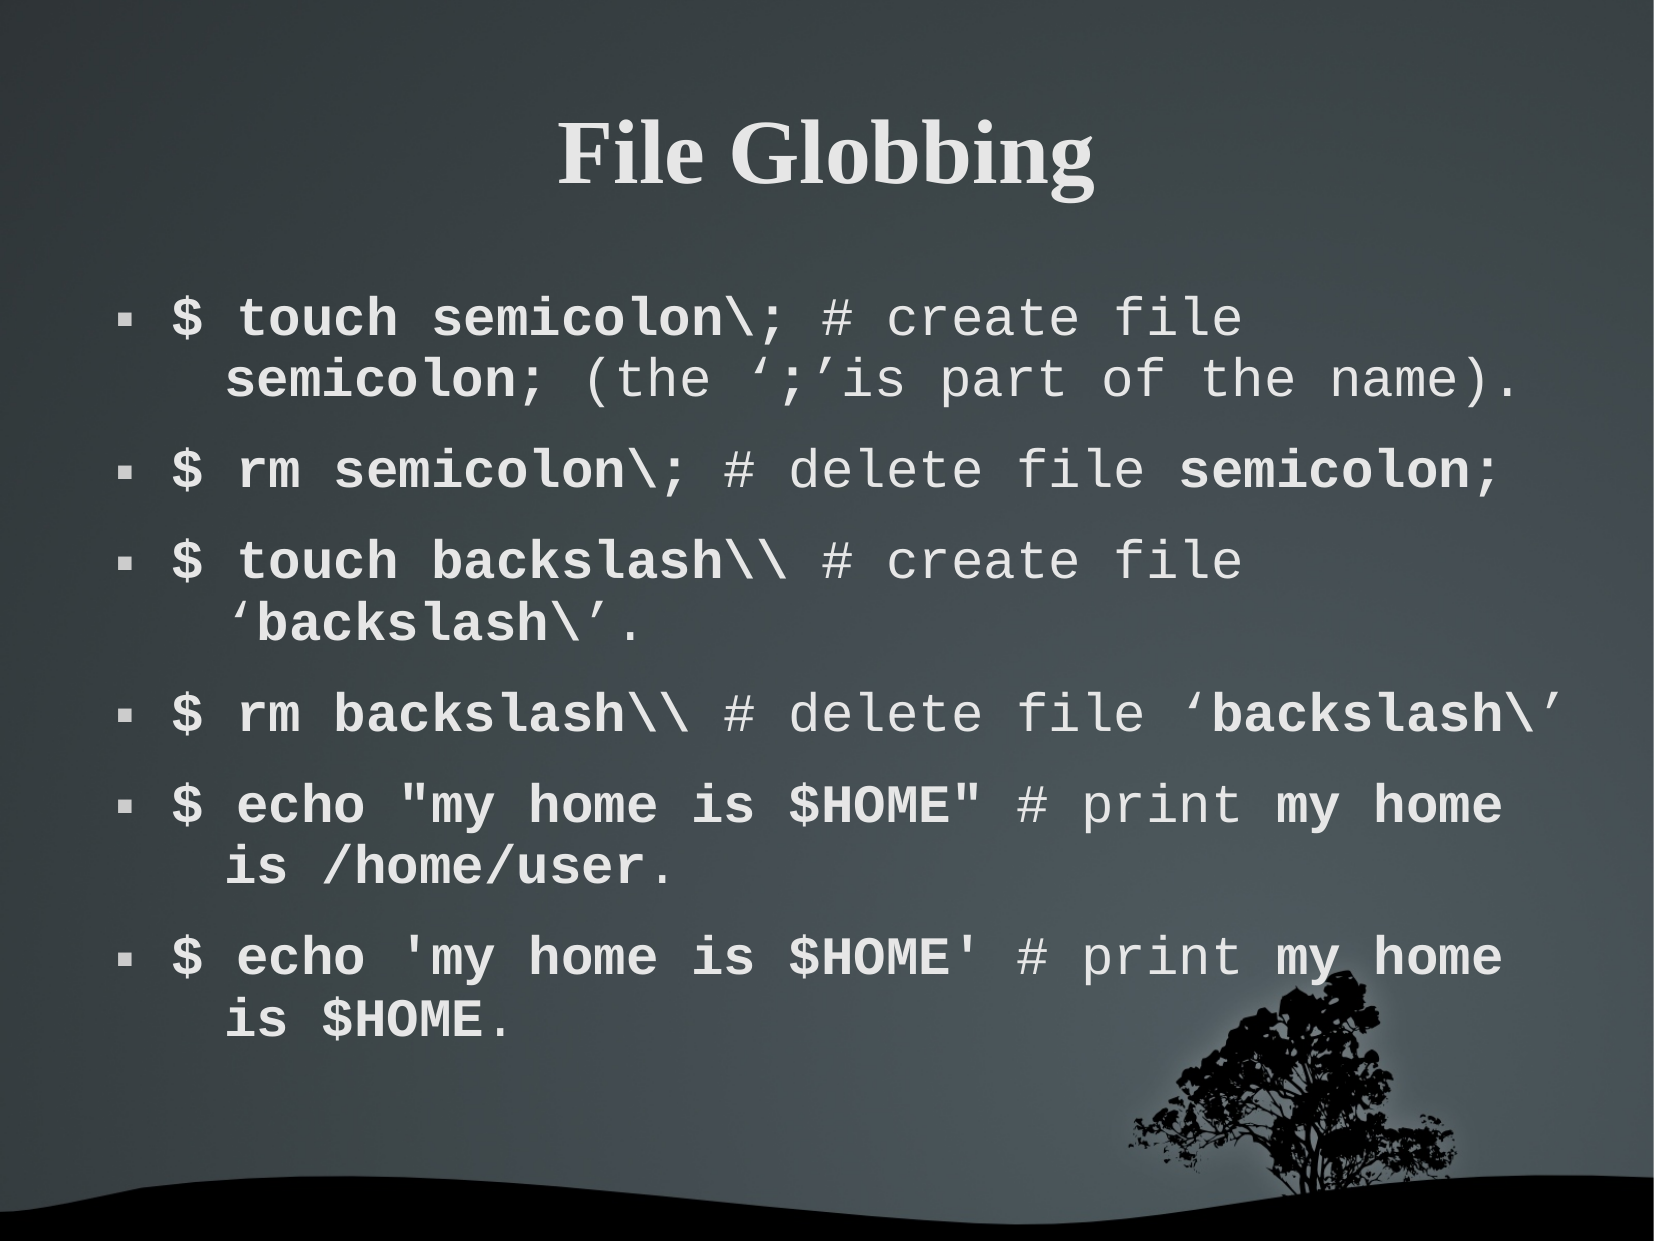

File Globbing
# $ touch semicolon\; # create file semicolon; (the ‘;’is part of the name).
$ rm semicolon\; # delete file semicolon;
$ touch backslash\\ # create file ‘backslash\’.
$ rm backslash\\ # delete file ‘backslash\’
$ echo "my home is $HOME" # print my home is /home/user.
$ echo 'my home is $HOME' # print my home is $HOME.